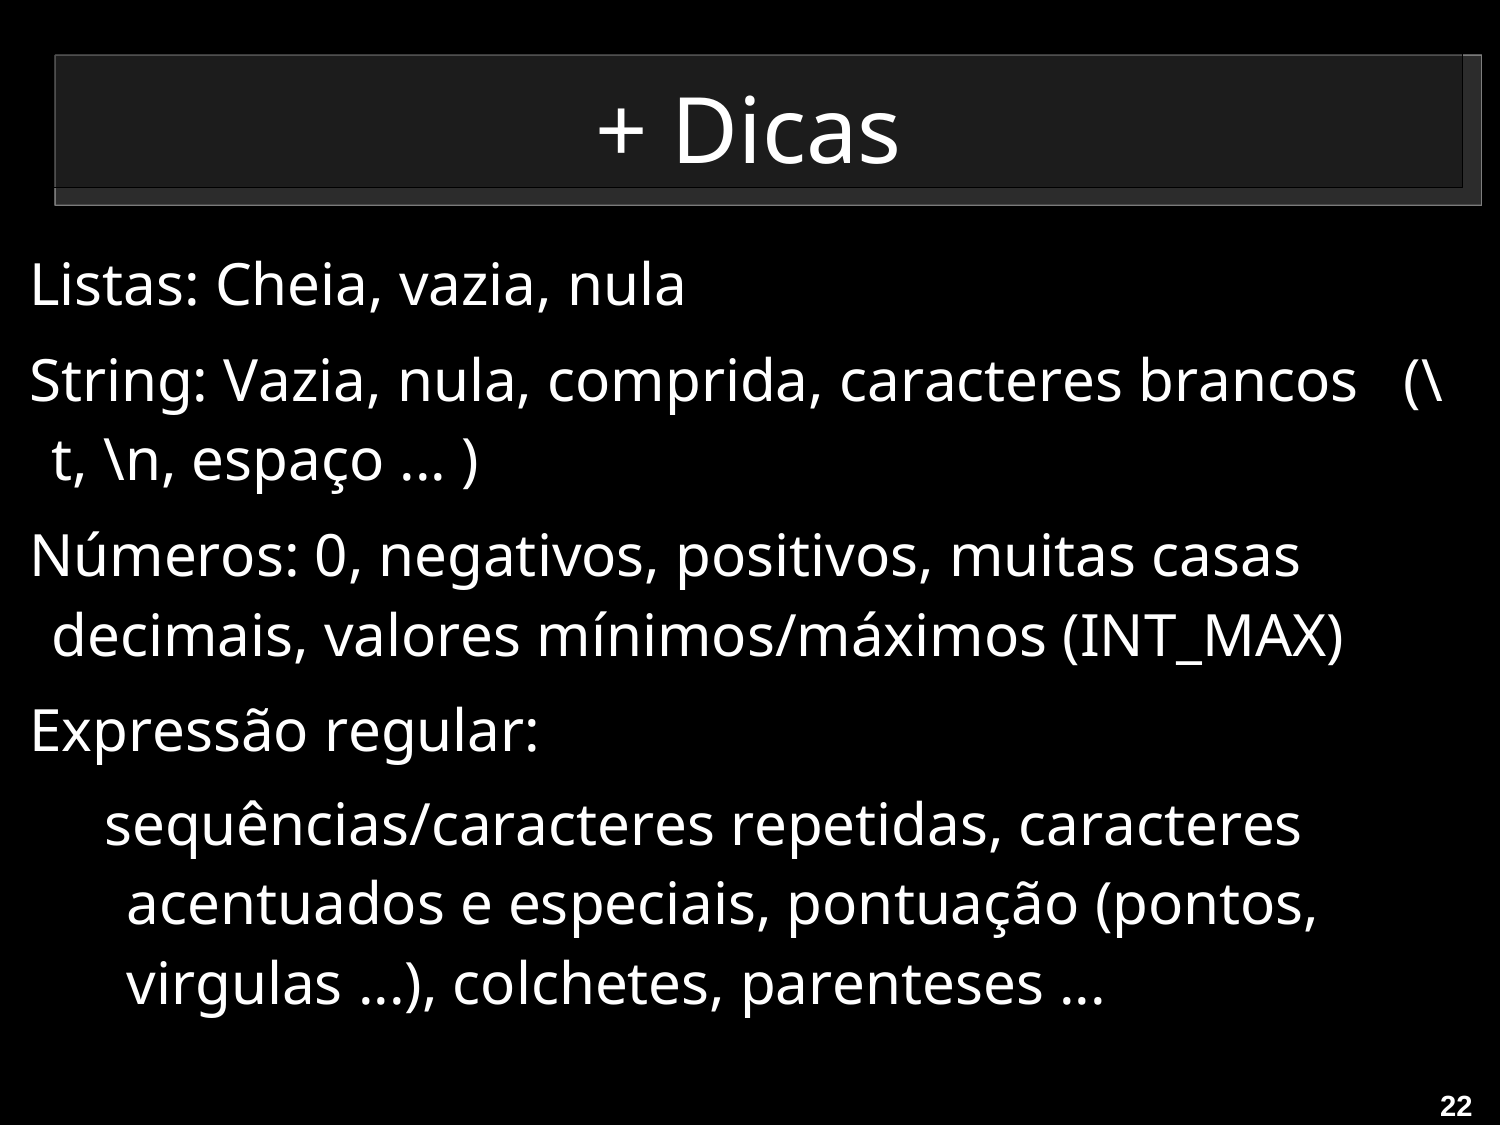

# + Dicas
Listas: Cheia, vazia, nula
String: Vazia, nula, comprida, caracteres brancos (\t, \n, espaço ... )
Números: 0, negativos, positivos, muitas casas decimais, valores mínimos/máximos (INT_MAX)
Expressão regular:
sequências/caracteres repetidas, caracteres acentuados e especiais, pontuação (pontos, virgulas ...), colchetes, parenteses ...
22